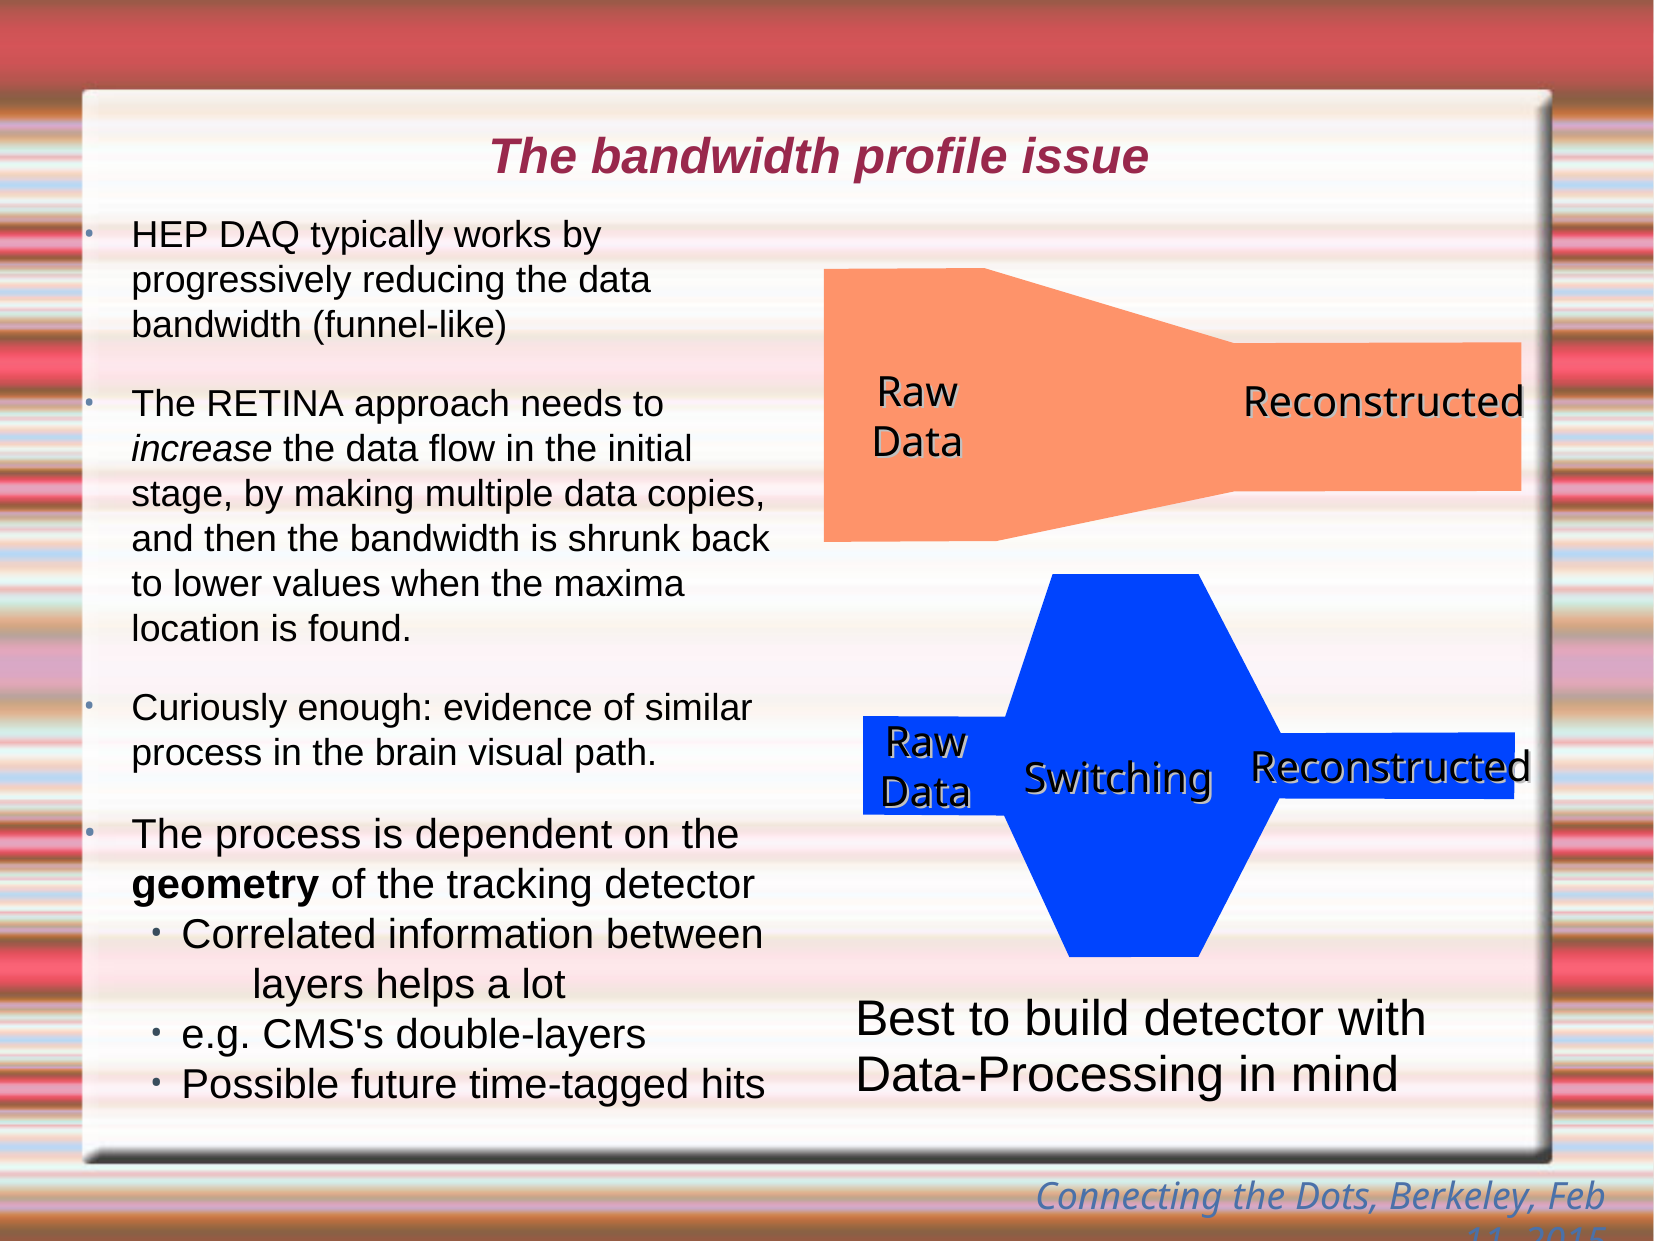

# The bandwidth profile issue
HEP DAQ typically works by progressively reducing the data bandwidth (funnel-like)
The RETINA approach needs to increase the data flow in the initial stage, by making multiple data copies, and then the bandwidth is shrunk back to lower values when the maxima location is found.
Curiously enough: evidence of similar process in the brain visual path.
The process is dependent on the geometry of the tracking detector
Correlated information between layers helps a lot
e.g. CMS's double-layers
Possible future time-tagged hits
Raw
Data
Reconstructed
Raw
Data
Reconstructed
Switching
Best to build detector with
Data-Processing in mind
Connecting the Dots, Berkeley, Feb 11, 2015